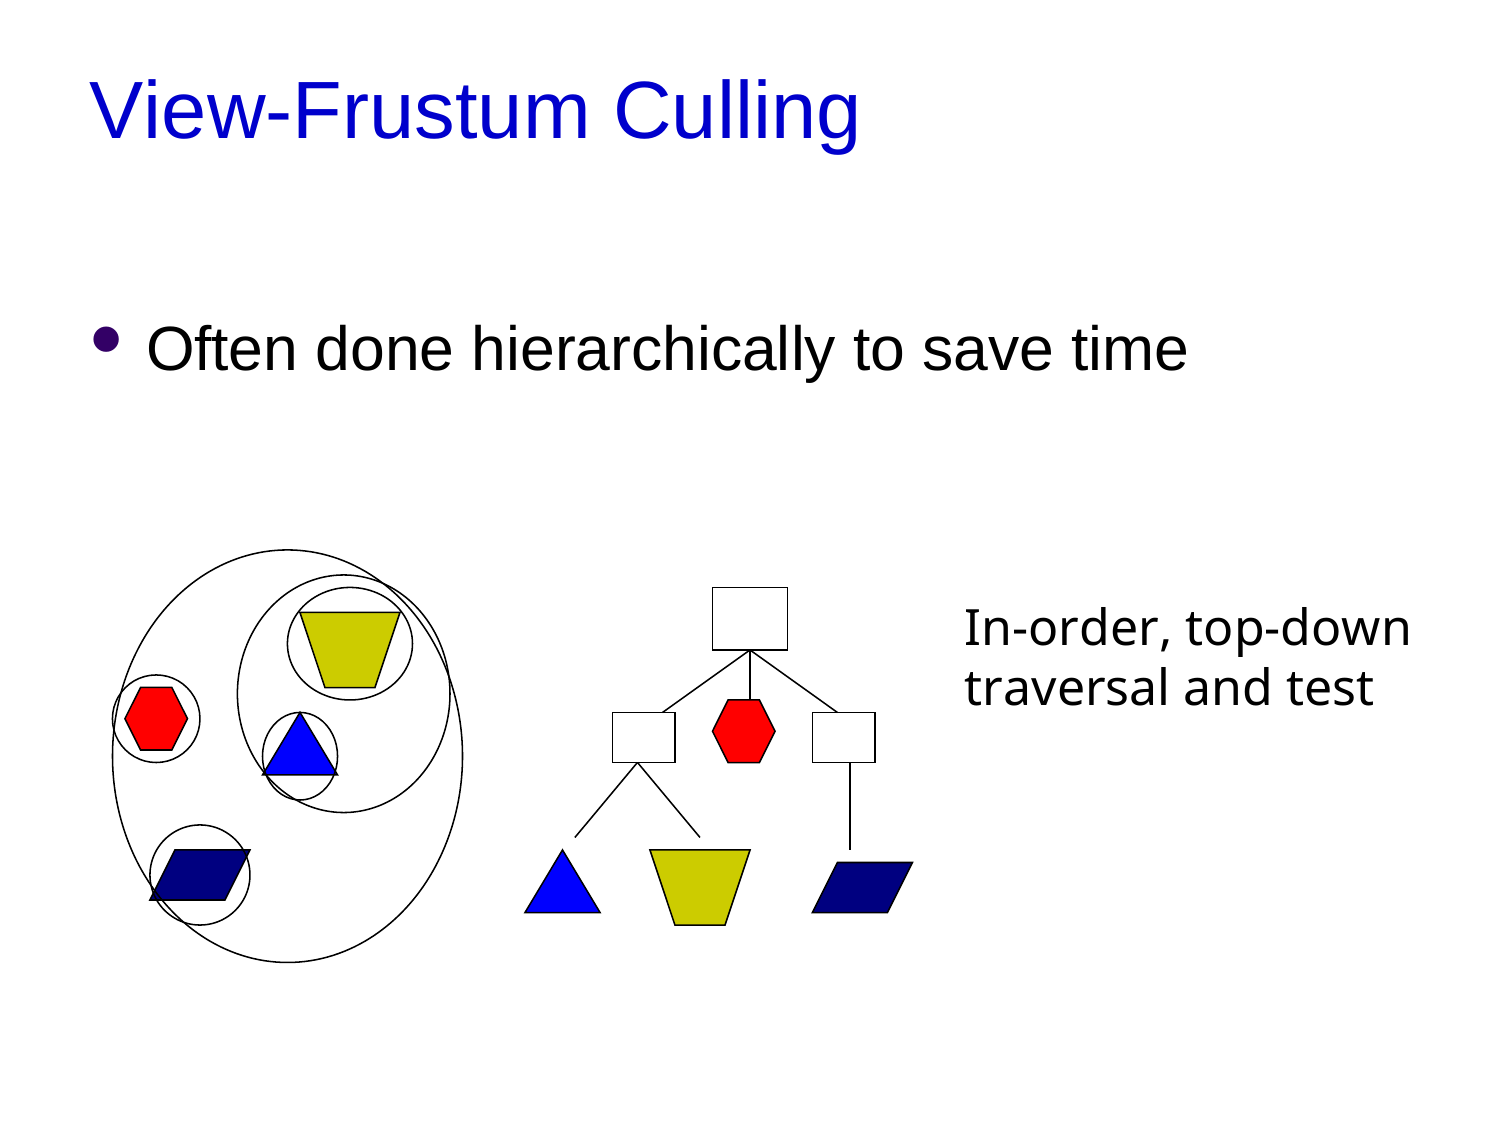

# View-Frustum Culling
Often done hierarchically to save time
In-order, top-down
traversal and test